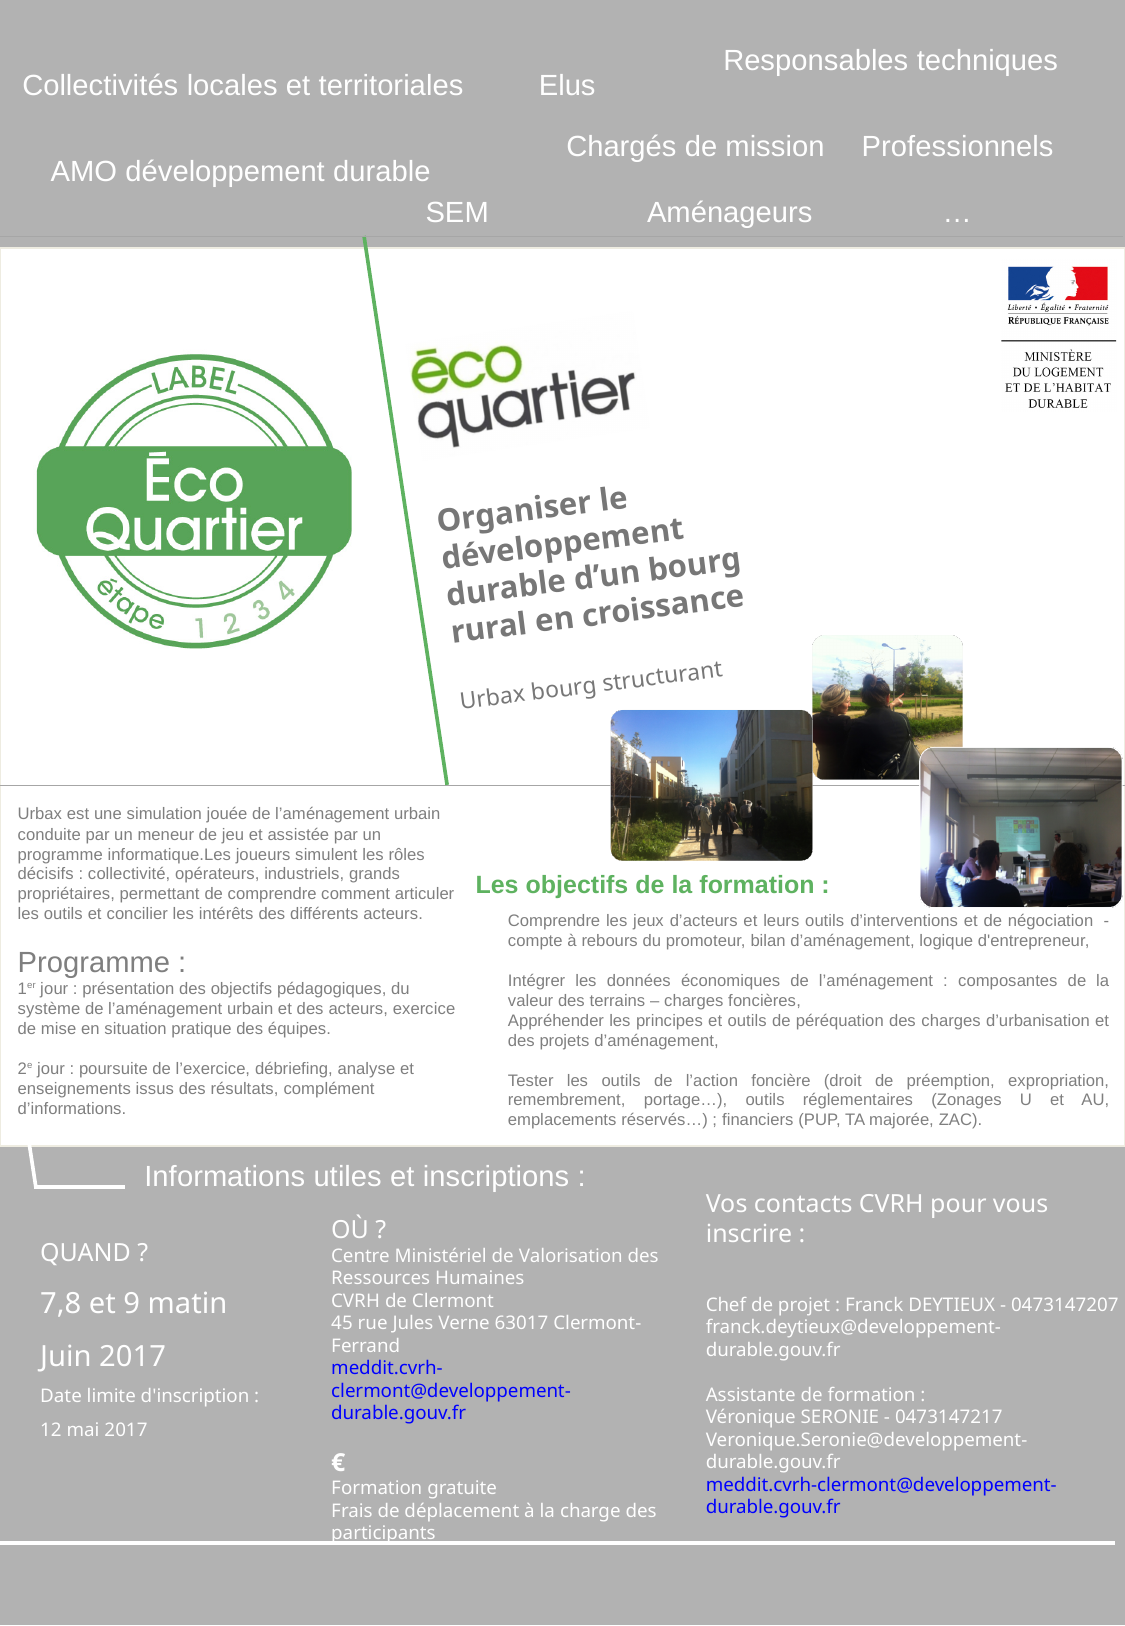

Responsables techniques
Collectivités locales et territoriales 	Elus
Chargés de mission	Professionnels
AMO développement durable
SEM			Aménageurs		…
Organiser le développement durable d’un bourg rural en croissance
Urbax bourg structurant
Urbax est une simulation jouée de l’aménagement urbain conduite par un meneur de jeu et assistée par un programme informatique.Les joueurs simulent les rôles décisifs : collectivité, opérateurs, industriels, grands propriétaires, permettant de comprendre comment articuler les outils et concilier les intérêts des différents acteurs.
Programme :
1er jour : présentation des objectifs pédagogiques, du système de l’aménagement urbain et des acteurs, exercice de mise en situation pratique des équipes.
2e jour : poursuite de l’exercice, débriefing, analyse et enseignements issus des résultats, complément d’informations.
Les objectifs de la formation :
Comprendre les jeux d’acteurs et leurs outils d’interventions et de négociation  - compte à rebours du promoteur, bilan d’aménagement, logique d'entrepreneur,
Intégrer les données économiques de l’aménagement : composantes de la valeur des terrains – charges foncières,
Appréhender les principes et outils de péréquation des charges d’urbanisation et des projets d’aménagement,
Tester les outils de l’action foncière (droit de préemption, expropriation, remembrement, portage…), outils réglementaires (Zonages U et AU, emplacements réservés…) ; financiers (PUP, TA majorée, ZAC).
Informations utiles et inscriptions :
Vos contacts CVRH pour vous inscrire :
Chef de projet : Franck DEYTIEUX - 0473147207 franck.deytieux@developpement-durable.gouv.fr
Assistante de formation :
Véronique SERONIE - 0473147217
Veronique.Seronie@developpement-durable.gouv.fr
meddit.cvrh-clermont@developpement-durable.gouv.fr
OÙ ?
Centre Ministériel de Valorisation des Ressources Humaines
CVRH de Clermont
45 rue Jules Verne 63017 Clermont-Ferrand
meddit.cvrh-clermont@developpement-durable.gouv.fr
€
Formation gratuite
Frais de déplacement à la charge des participants
QUAND ?
7,8 et 9 matin
Juin 2017
Date limite d'inscription :
12 mai 2017